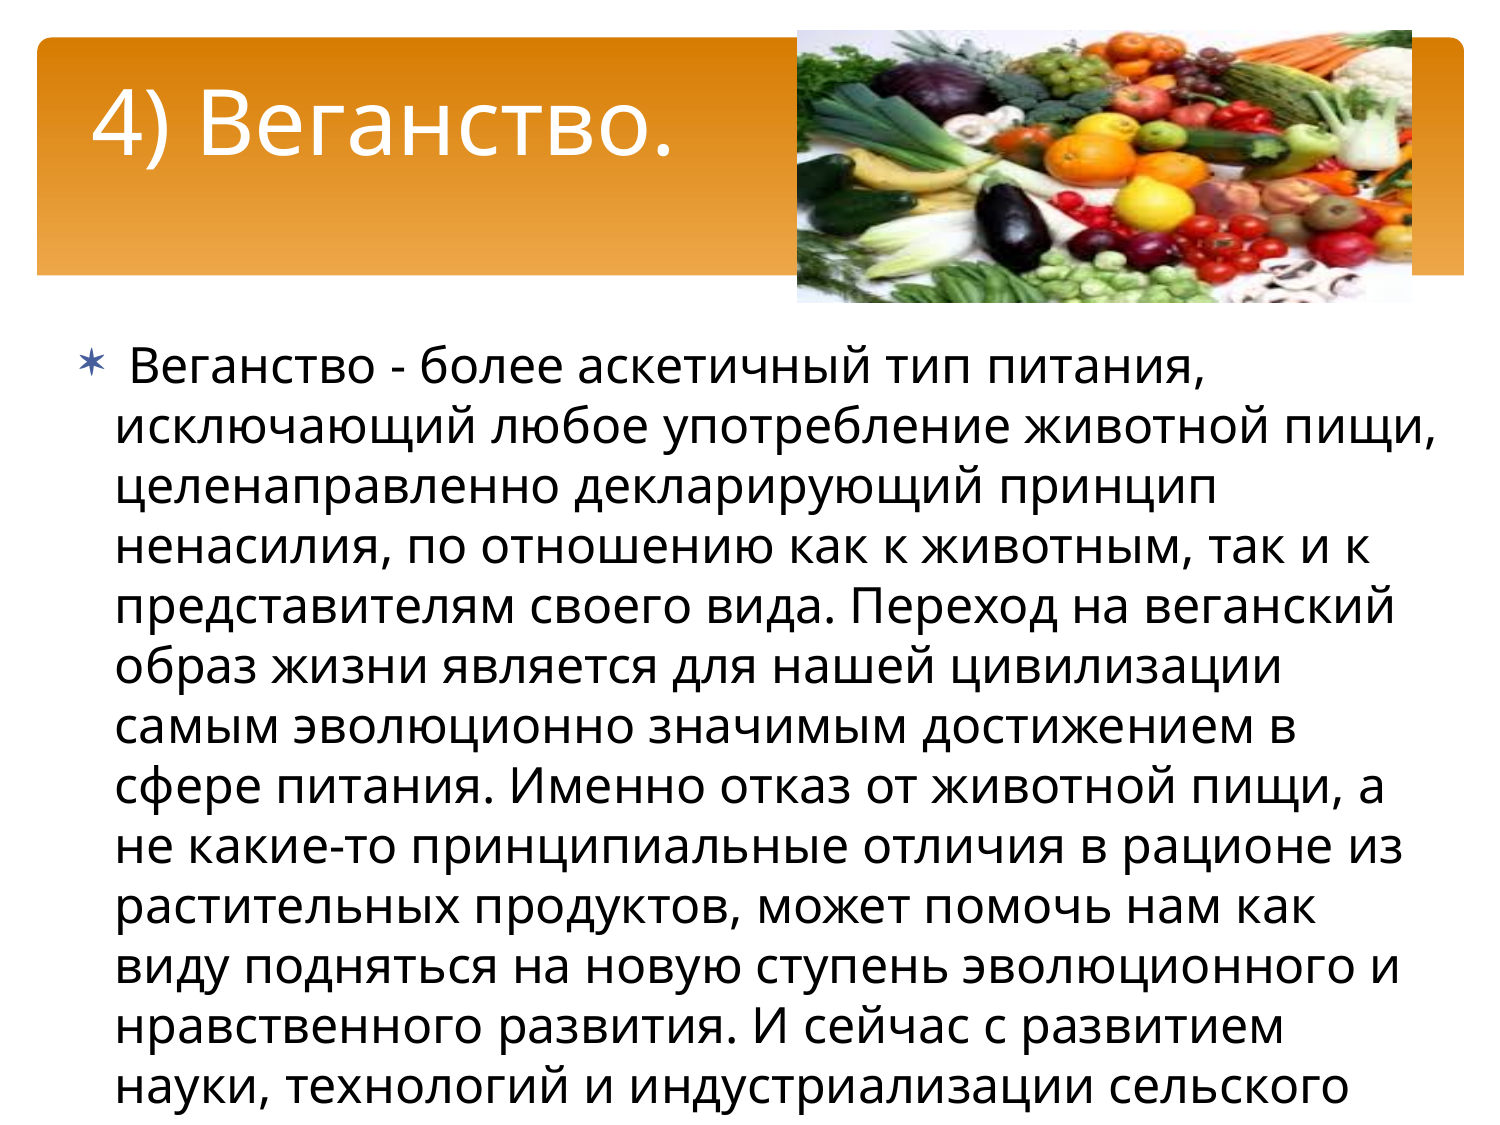

4) Веганство.
 Веганство - более аскетичный тип питания, исключающий любое употребление животной пищи, целенаправленно декларирующий принцип ненасилия, по отношению как к животным, так и к представителям своего вида. Переход на веганский образ жизни является для нашей цивилизации самым эволюционно значимым достижением в сфере питания. Именно отказ от животной пищи, а не какие-то принципиальные отличия в рационе из растительных продуктов, может помочь нам как виду подняться на новую ступень эволюционного и нравственного развития. И сейчас с развитием науки, технологий и индустриализации сельского хозяйства человечеству предоставляется эта возможность как никогда раньше.
 Также нужно отметить, что у веганов чаще, чем у представителей нижних ступеней этой шкалы, наблюдаются нормальные показатели: массы тела, уровня холестерина в крови и общего состояния сердечно-сосудистой системы.